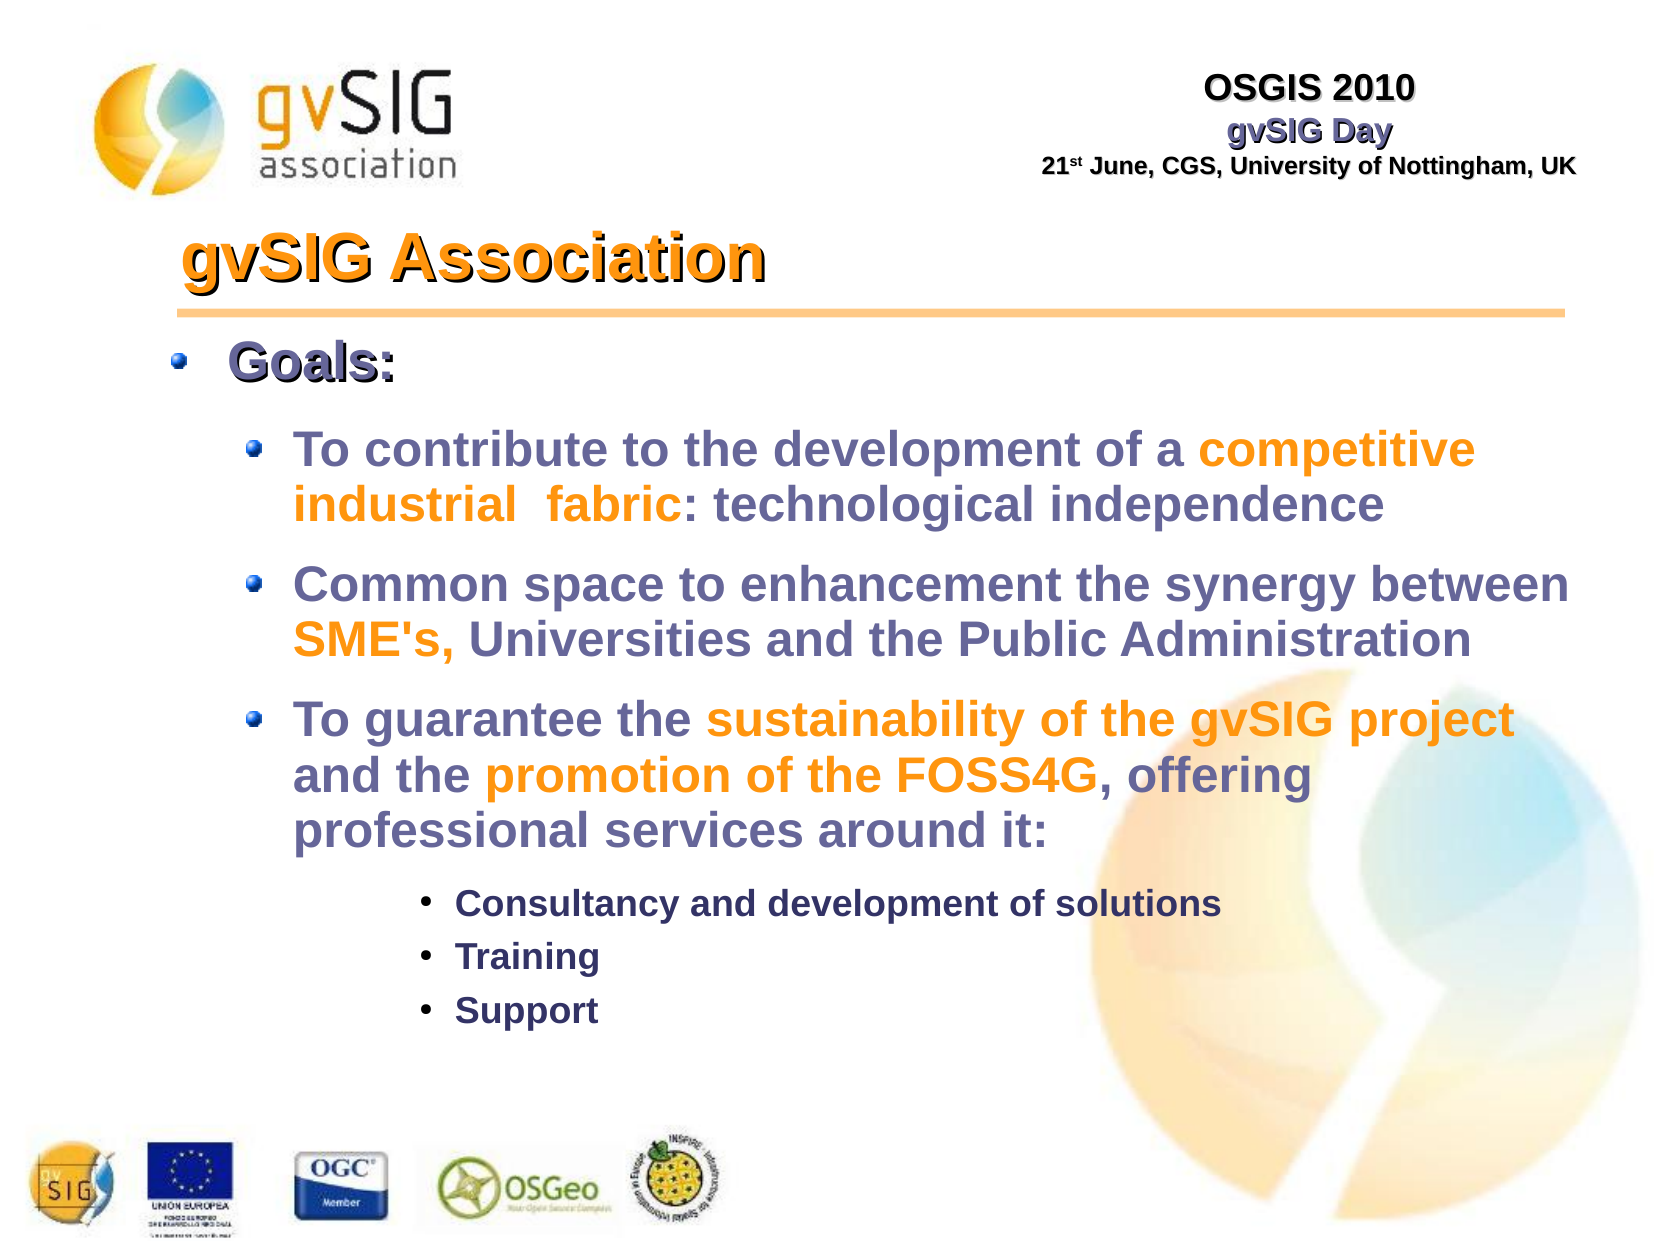

gvSIG Association
# Goals:
To contribute to the development of a competitive industrial fabric: technological independence
Common space to enhancement the synergy between SME's, Universities and the Public Administration
To guarantee the sustainability of the gvSIG project and the promotion of the FOSS4G, offering professional services around it:
Consultancy and development of solutions
Training
Support